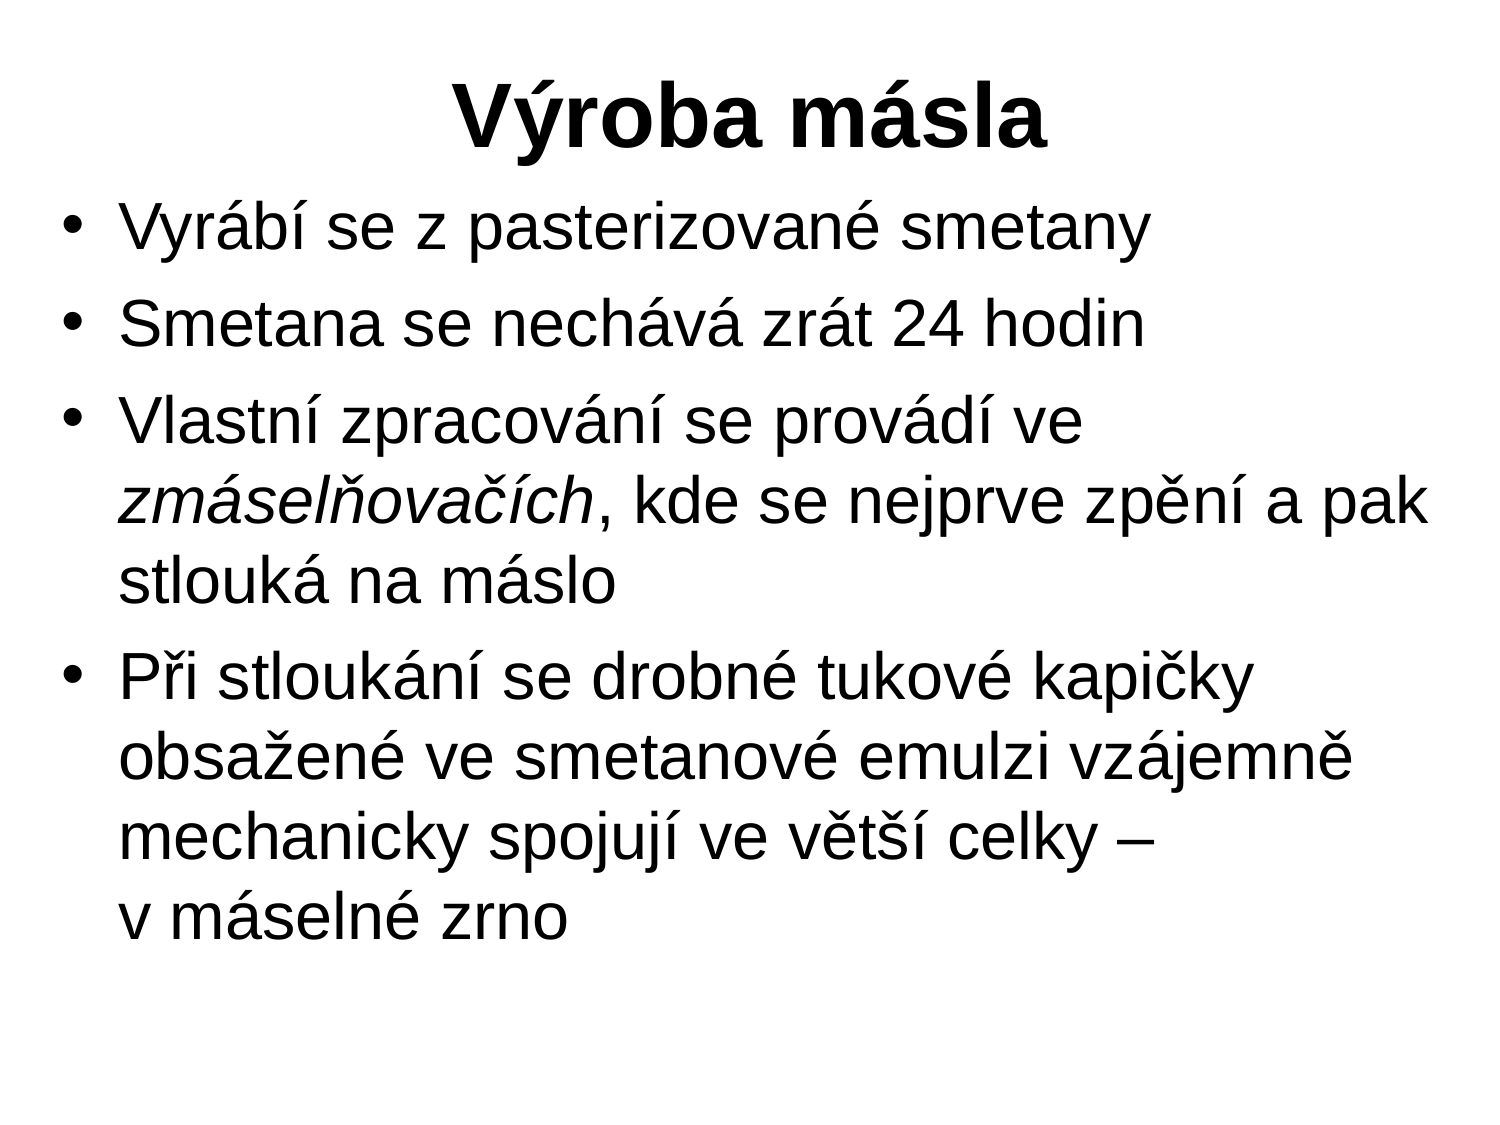

Výroba másla
# Vyrábí se z pasterizované smetany
Smetana se nechává zrát 24 hodin
Vlastní zpracování se provádí ve zmáselňovačích, kde se nejprve zpění a pak stlouká na máslo
Při stloukání se drobné tukové kapičky obsažené ve smetanové emulzi vzájemně mechanicky spojují ve větší celky –
v máselné zrno